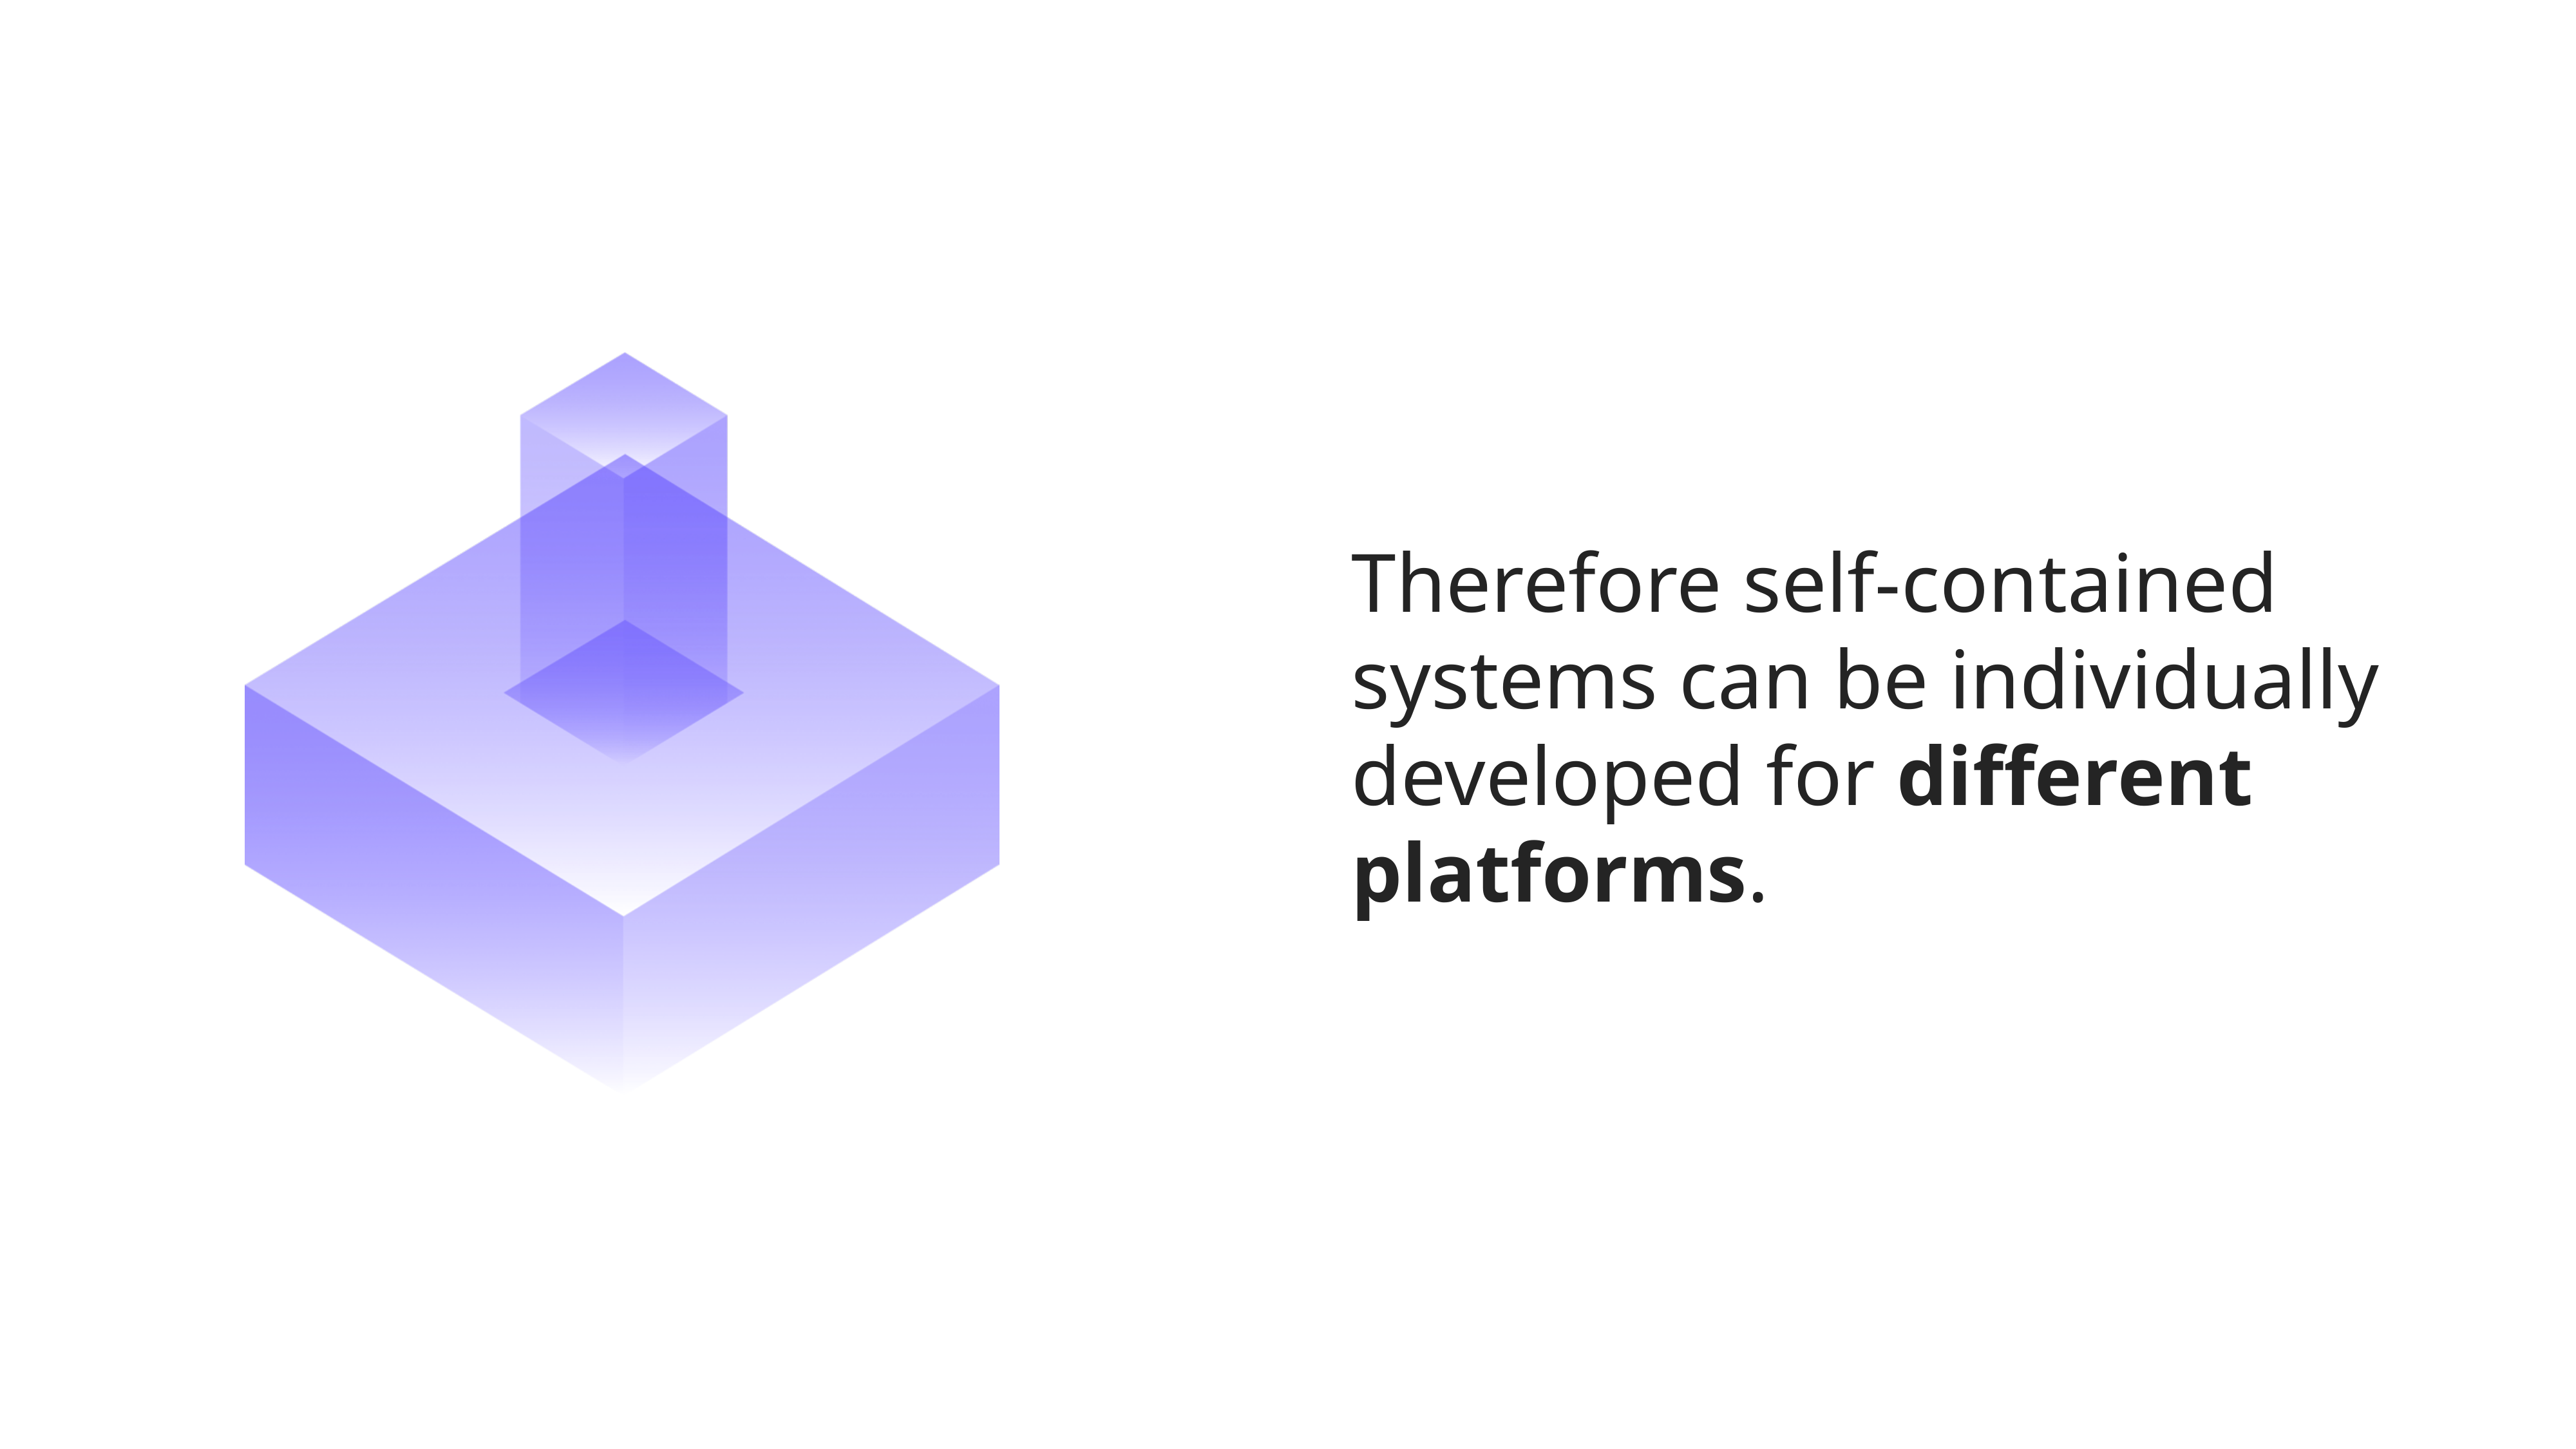

# Therefore self-contained systems can be individually developed for different platforms.